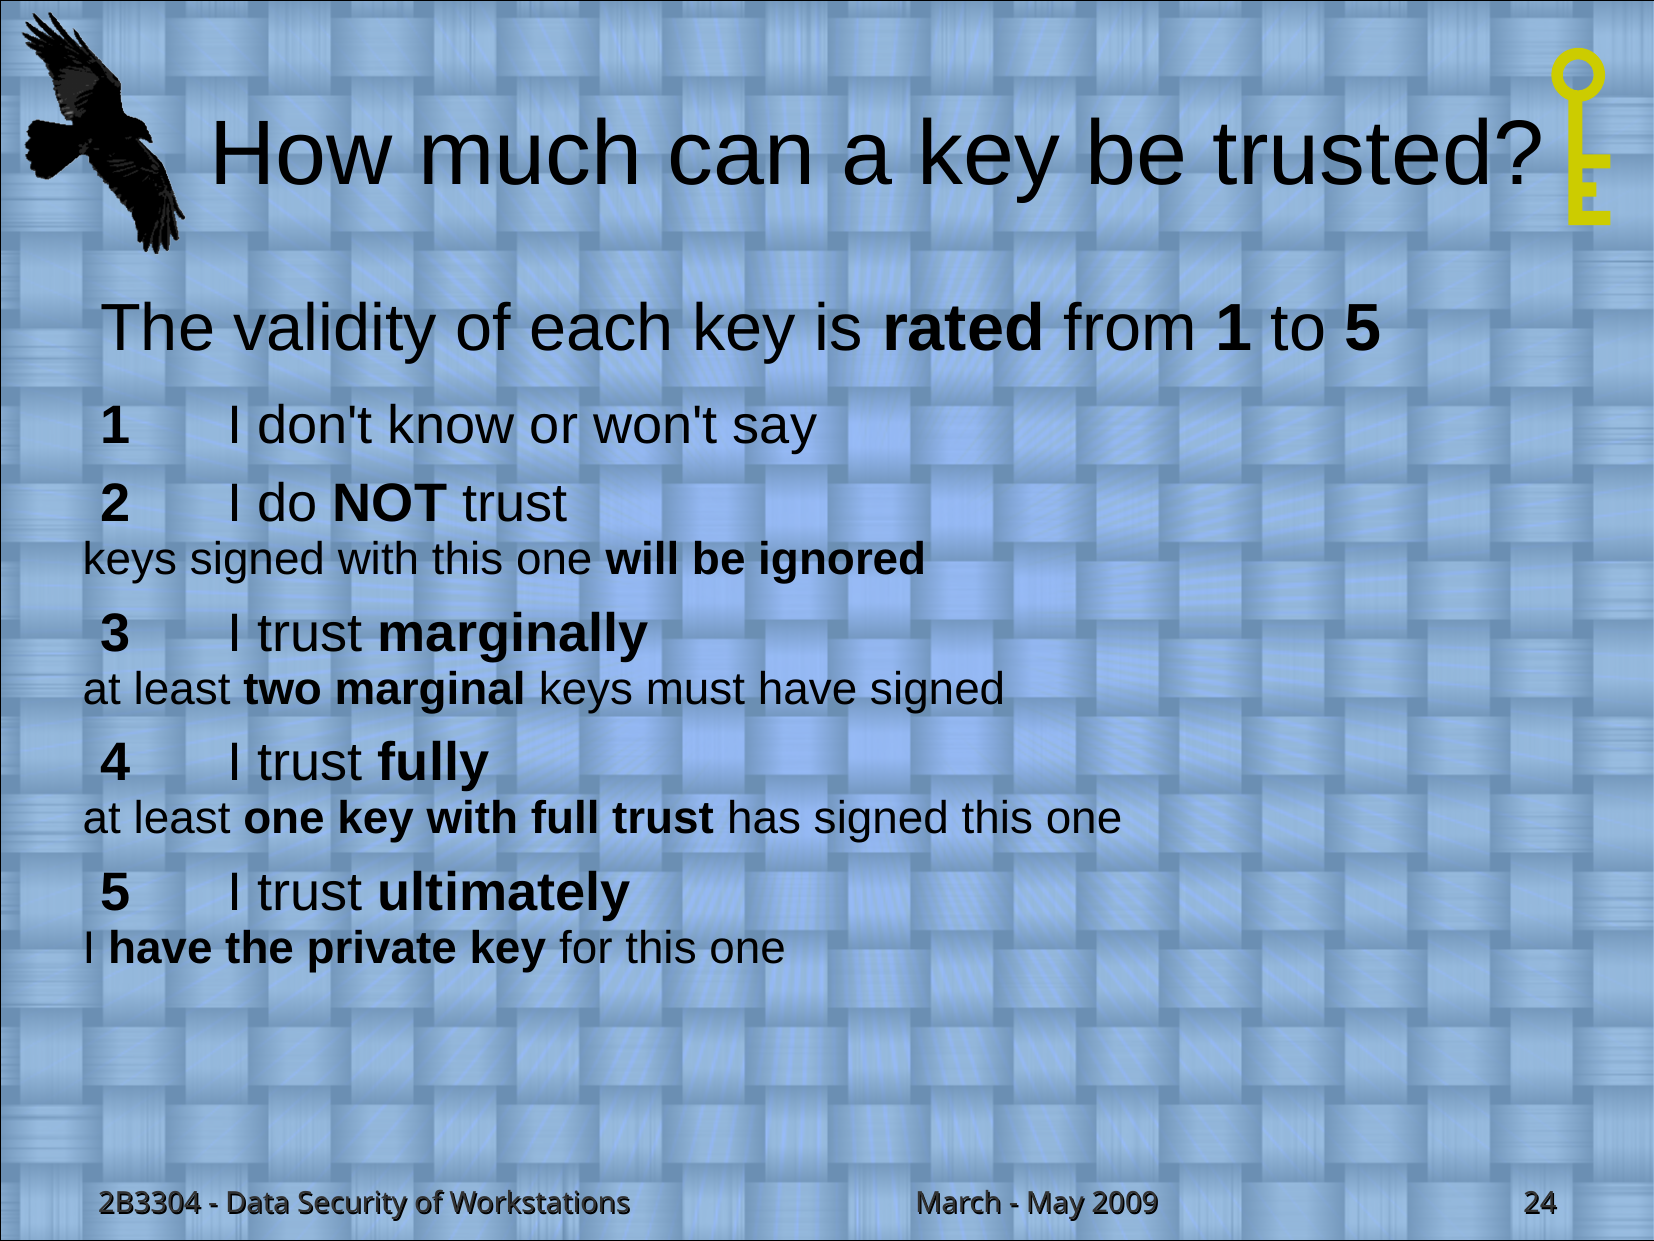

# How much can a key be trusted?
The validity of each key is rated from 1 to 5
1 	I don't know or won't say
2	I do NOT trust
keys signed with this one will be ignored
3	I trust marginally
at least two marginal keys must have signed
4	I trust fully
at least one key with full trust has signed this one
5	I trust ultimately
I have the private key for this one